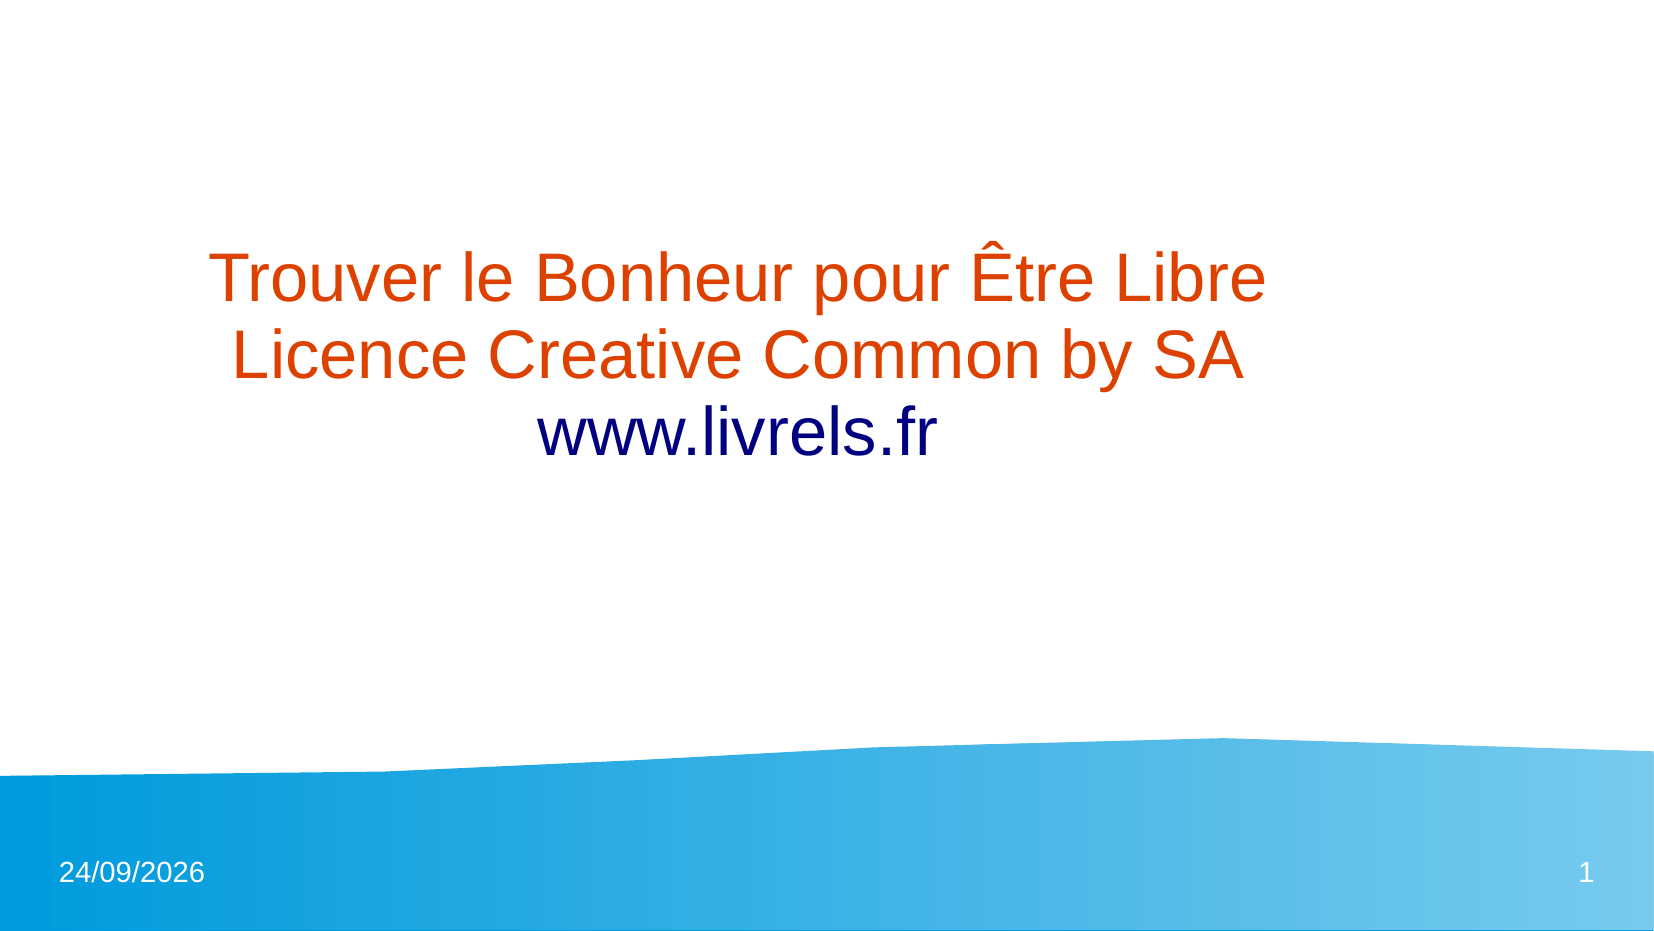

# Trouver le Bonheur pour Être Libre Licence Creative Common by SA www.livrels.fr